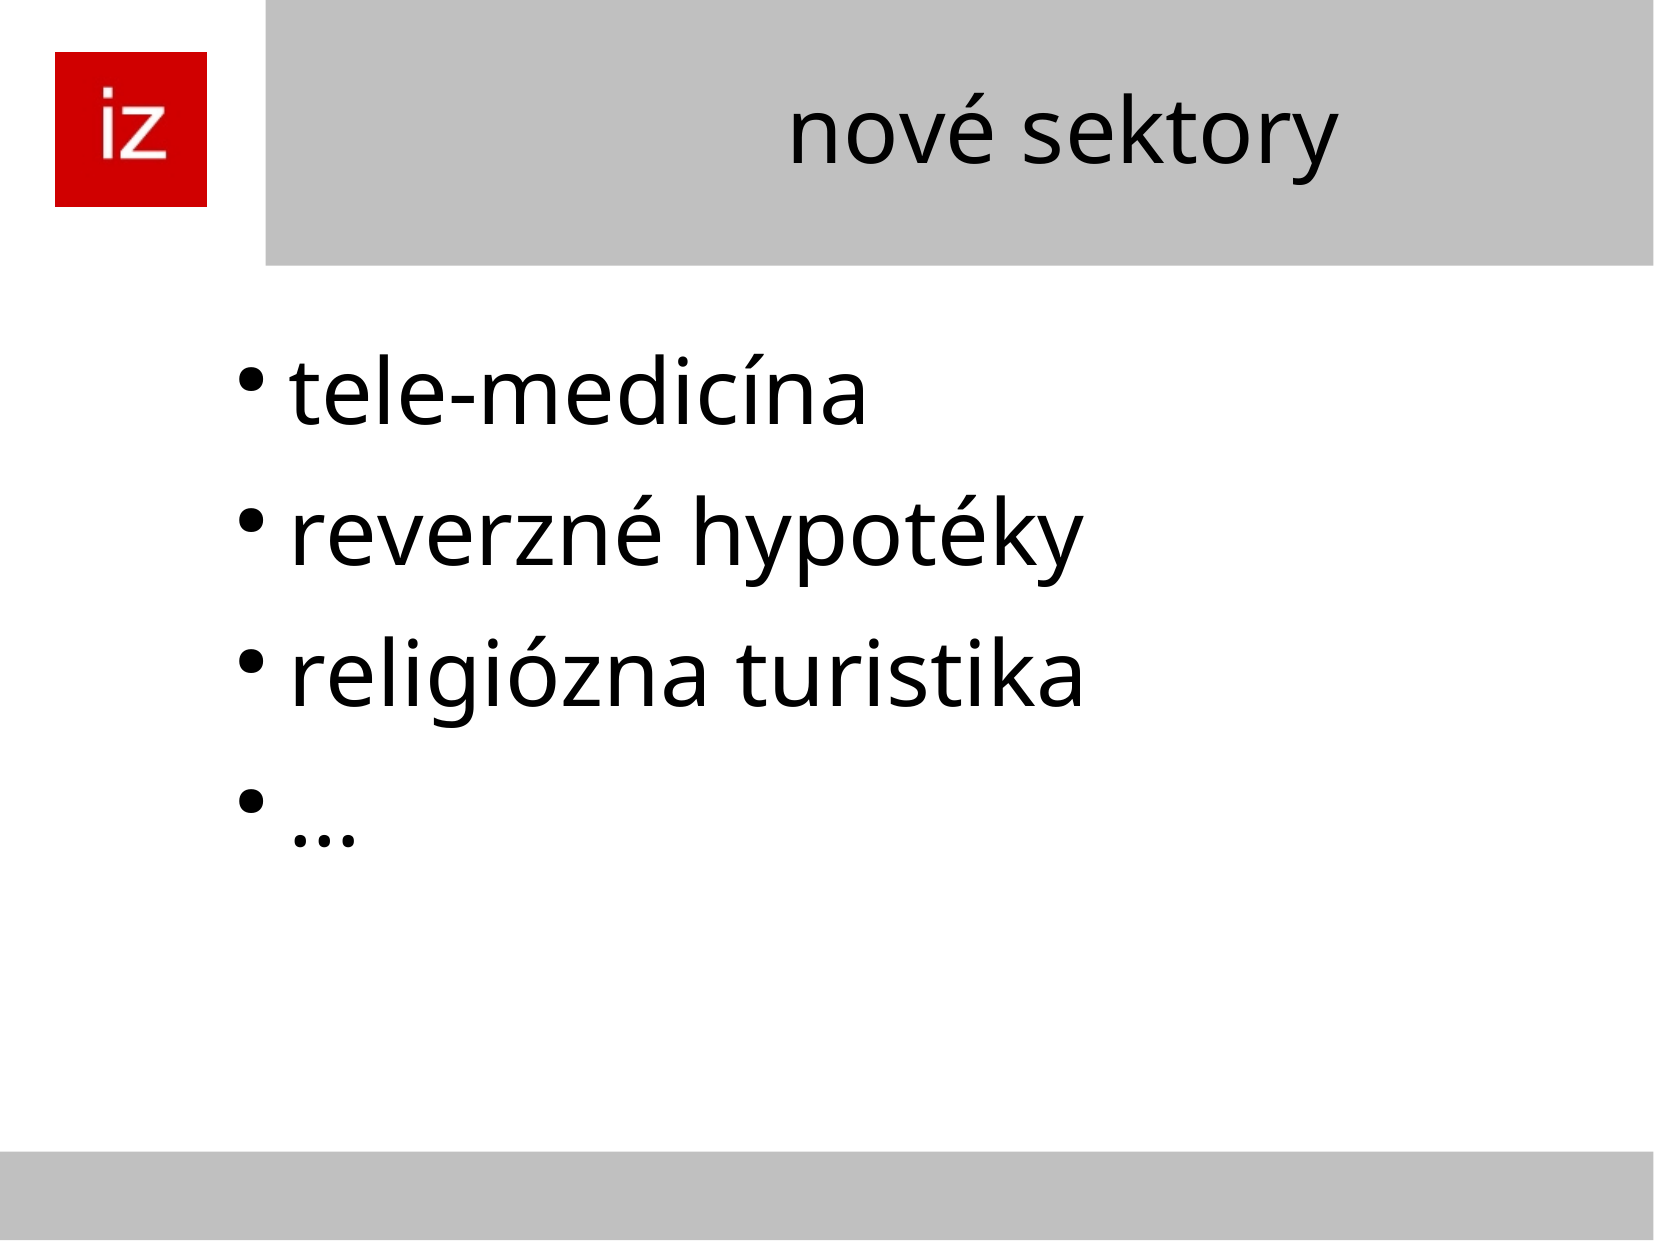

# nové sektory
tele-medicína
reverzné hypotéky
religiózna turistika
…